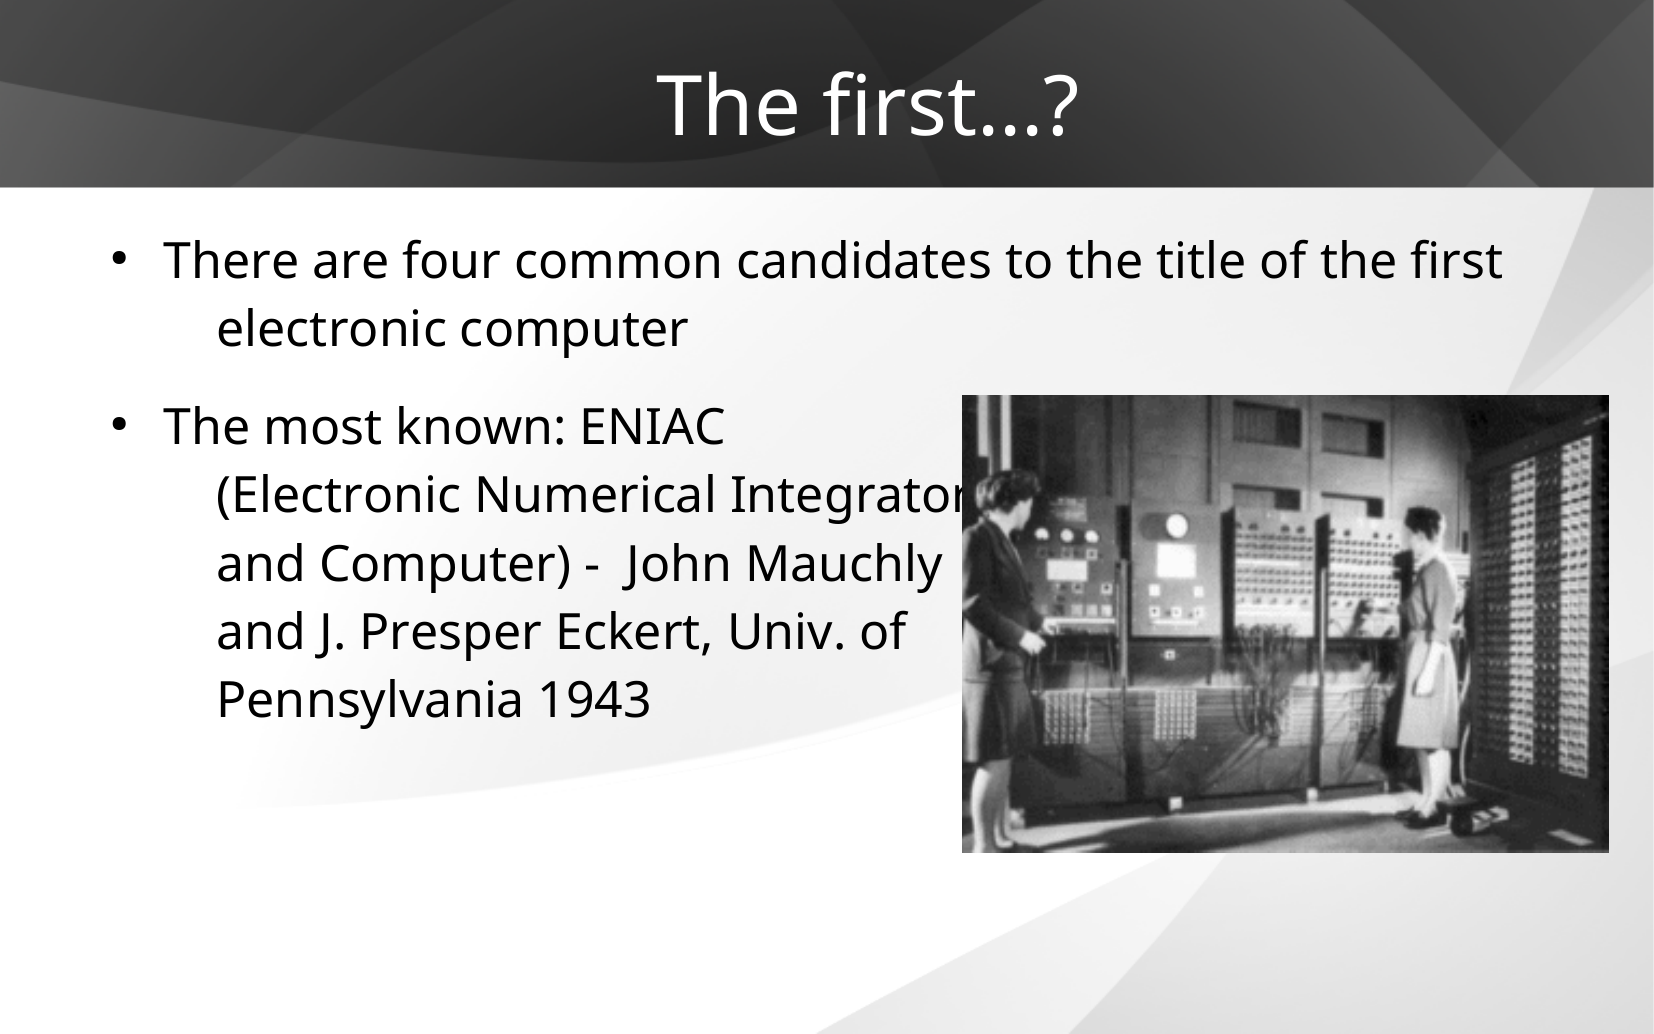

# The first...?
There are four common candidates to the title of the first electronic computer
The most known: ENIAC
(Electronic Numerical Integrator
and Computer) - John Mauchly
and J. Presper Eckert, Univ. of
Pennsylvania 1943